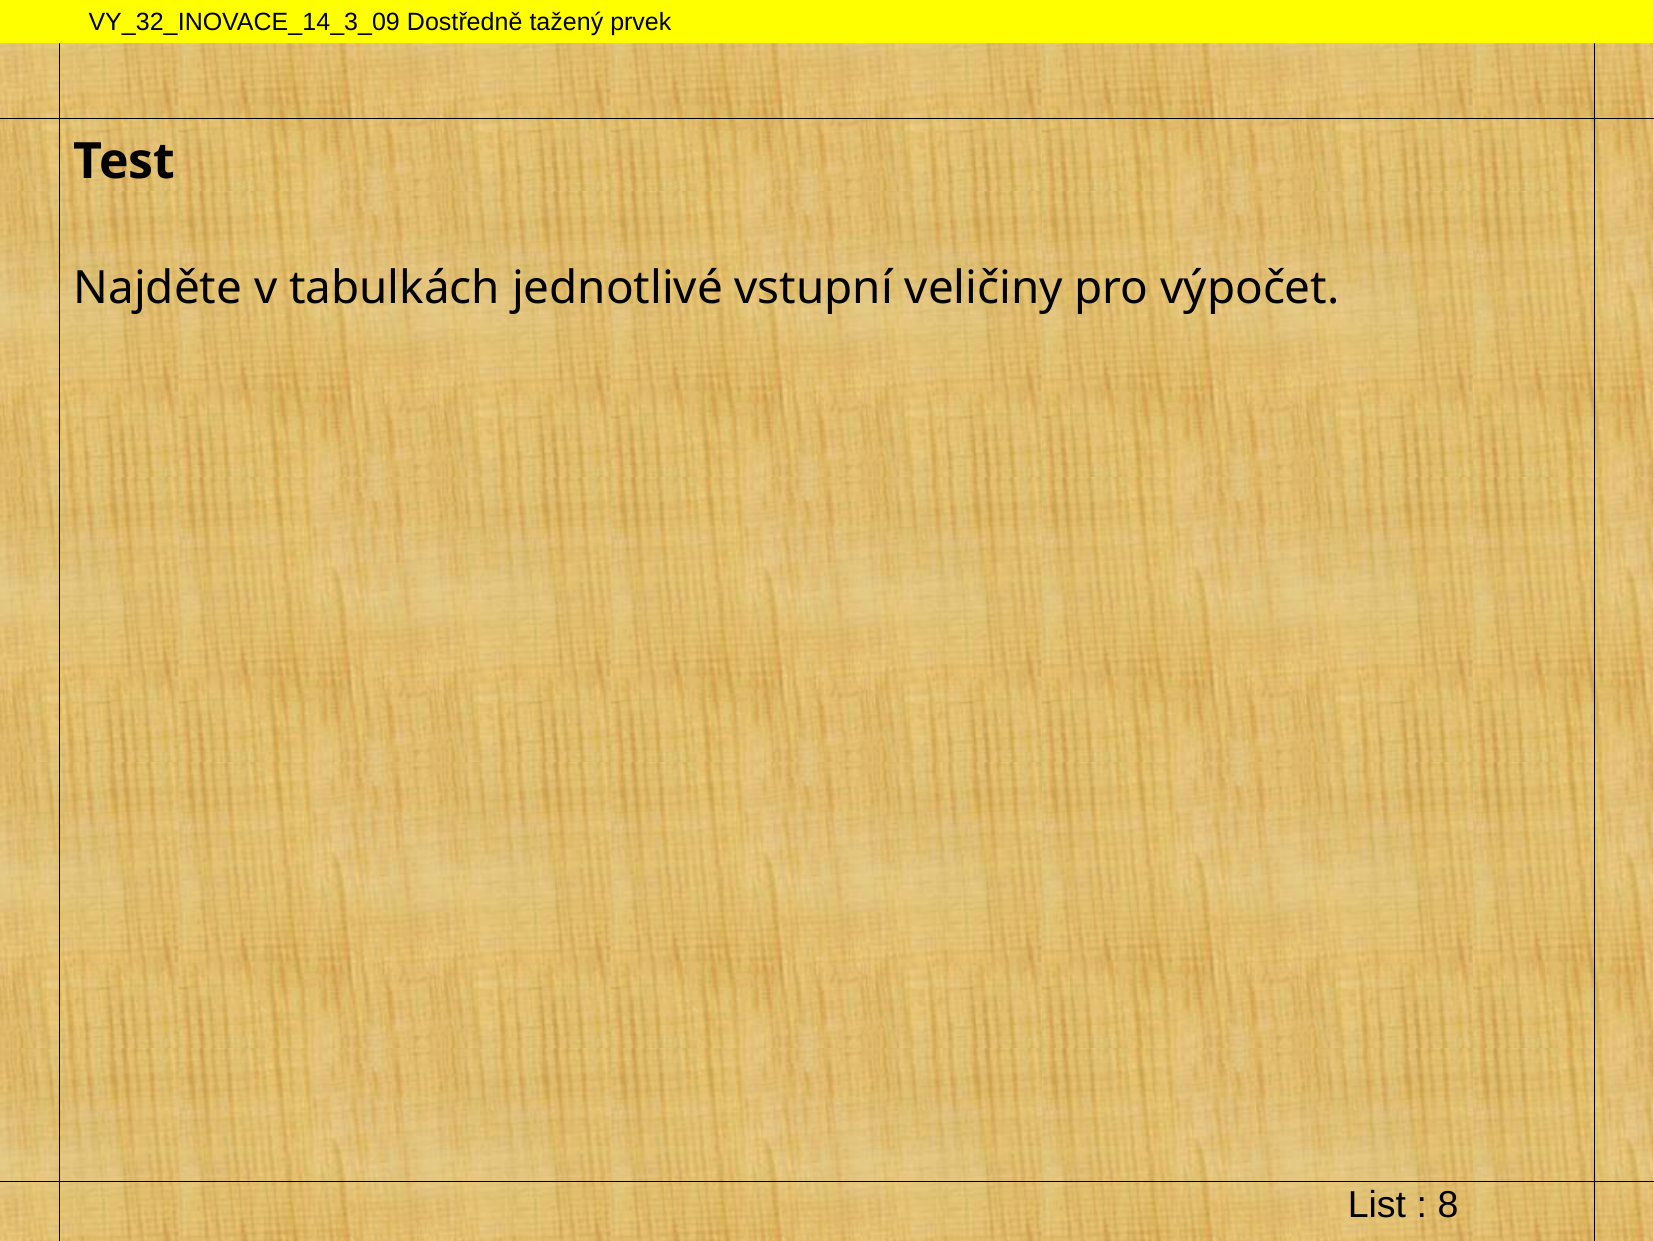

VY_32_INOVACE_14_3_09 Dostředně tažený prvek
Test
Najděte v tabulkách jednotlivé vstupní veličiny pro výpočet.
List :